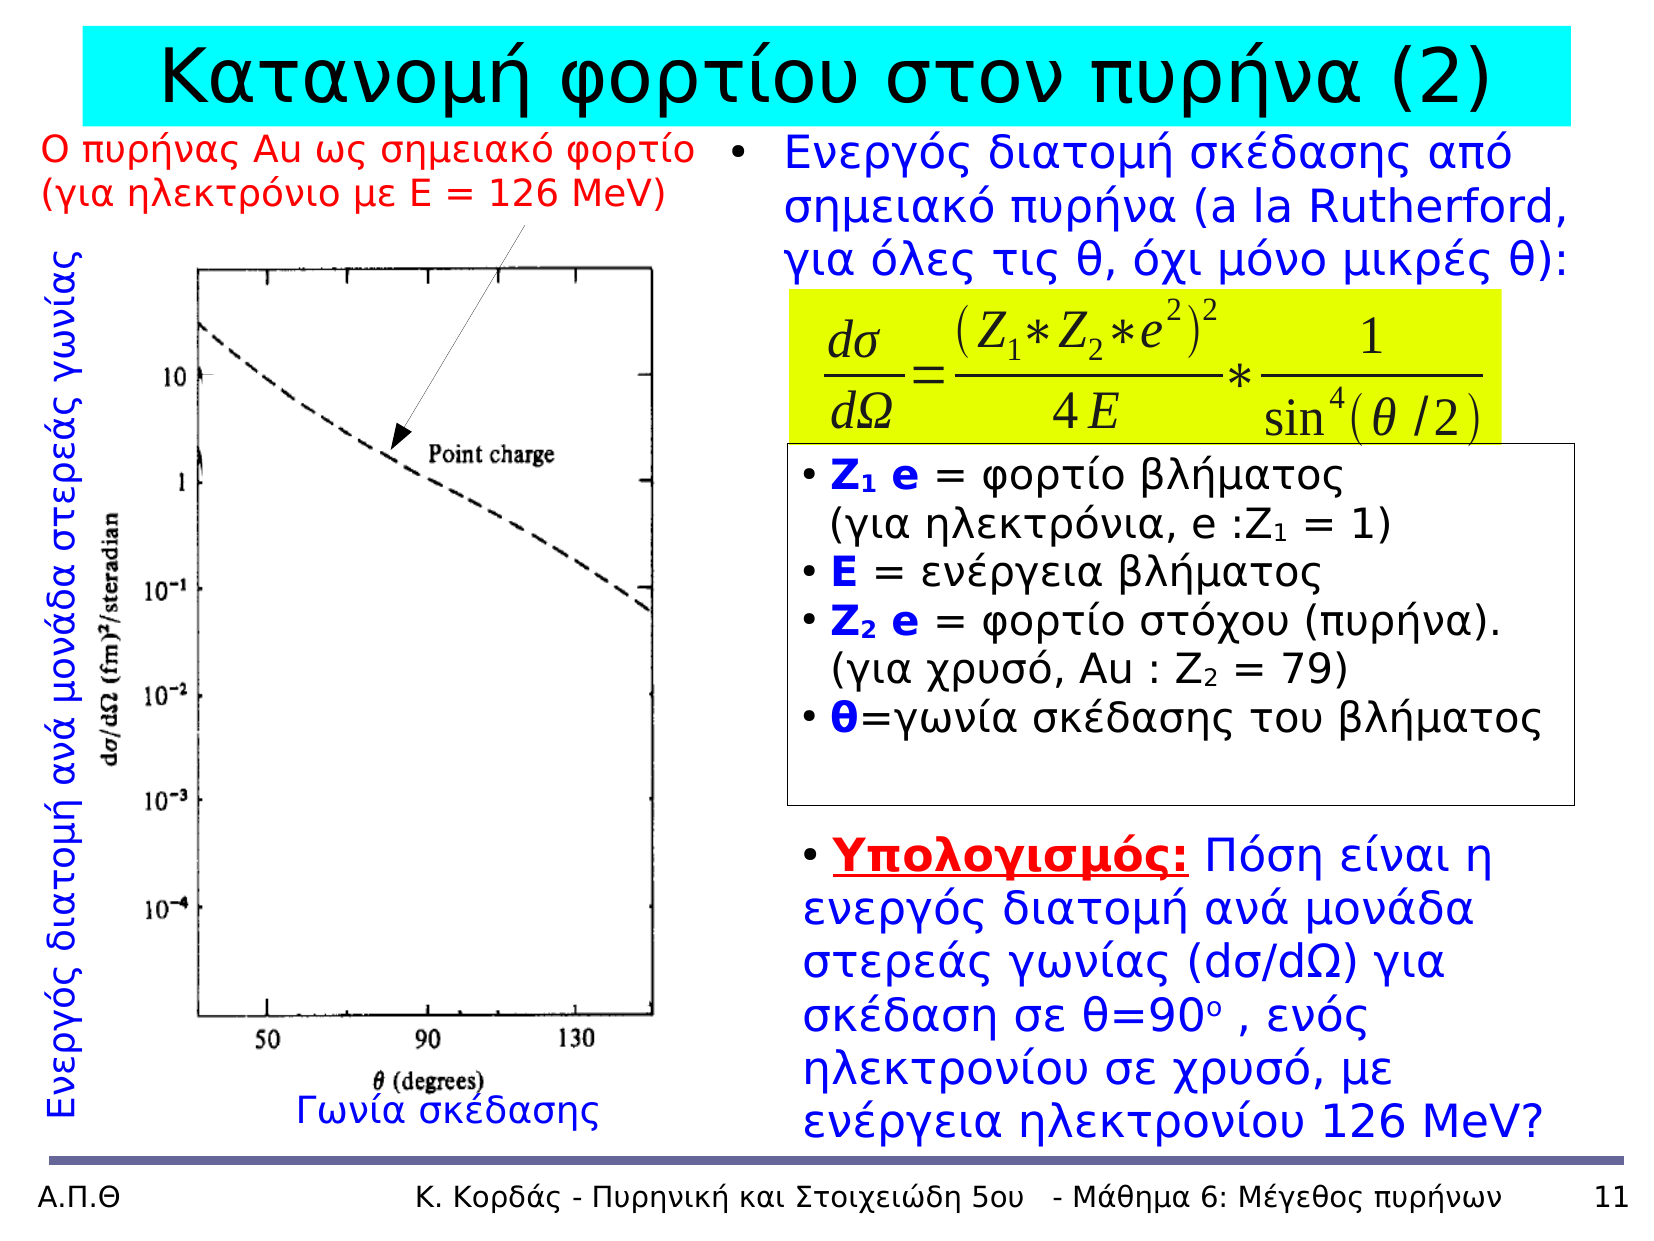

# Κατανομή φορτίου στον πυρήνα (2)
Ο πυρήνας Au ως σημειακό φορτίο
(για ηλεκτρόνιο με Ε = 126 MeV)
Ενεργός διατομή σκέδασης από σημειακό πυρήνα (a la Rutherford, για όλες τις θ, όχι μόνο μικρές θ):
 Ζ1 e = φορτίο βλήματος
 (για ηλεκτρόνια, e :Z1 = 1)
 Ε = ενέργεια βλήματος
 Ζ2 e = φορτίο στόχου (πυρήνα).
 (για χρυσό, Au : Z2 = 79)
 θ=γωνία σκέδασης του βλήματος
Ενεργός διατομή ανά μονάδα στερεάς γωνίας
 Υπολογισμός: Πόση είναι η ενεργός διατομή ανά μονάδα στερεάς γωνίας (dσ/dΩ) για σκέδαση σε θ=90ο , ενός ηλεκτρονίου σε χρυσό, με ενέργεια ηλεκτρονίου 126 MeV?
Γωνία σκέδασης
Α.Π.Θ
Κ. Κορδάς - Πυρηνική και Στοιχειώδη 5ου - Μάθημα 6: Mέγεθος πυρήνων
11